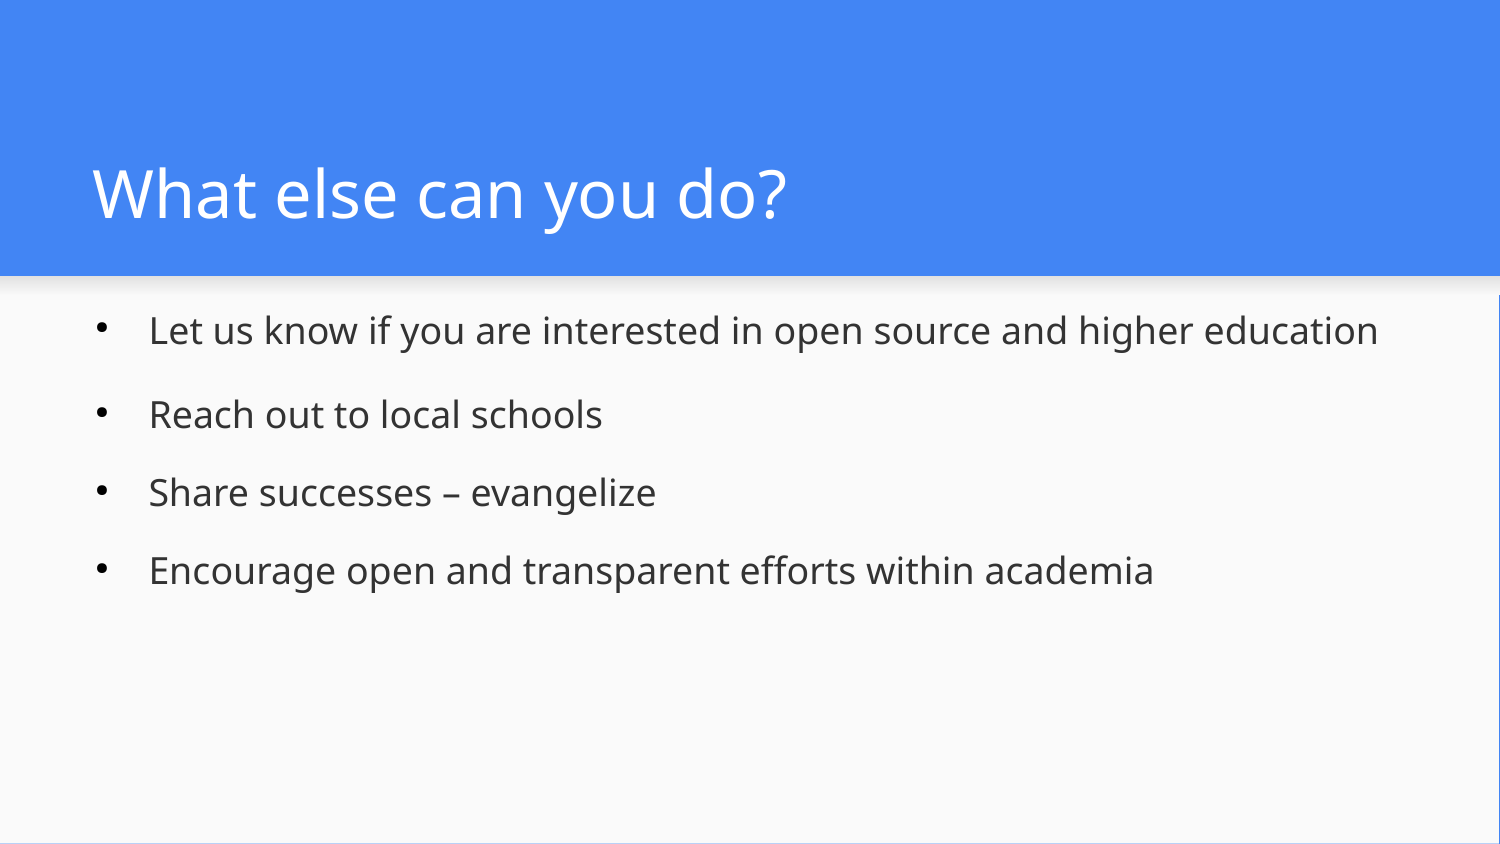

# What else can you do?
Let us know if you are interested in open source and higher education
Reach out to local schools
Share successes – evangelize
Encourage open and transparent efforts within academia